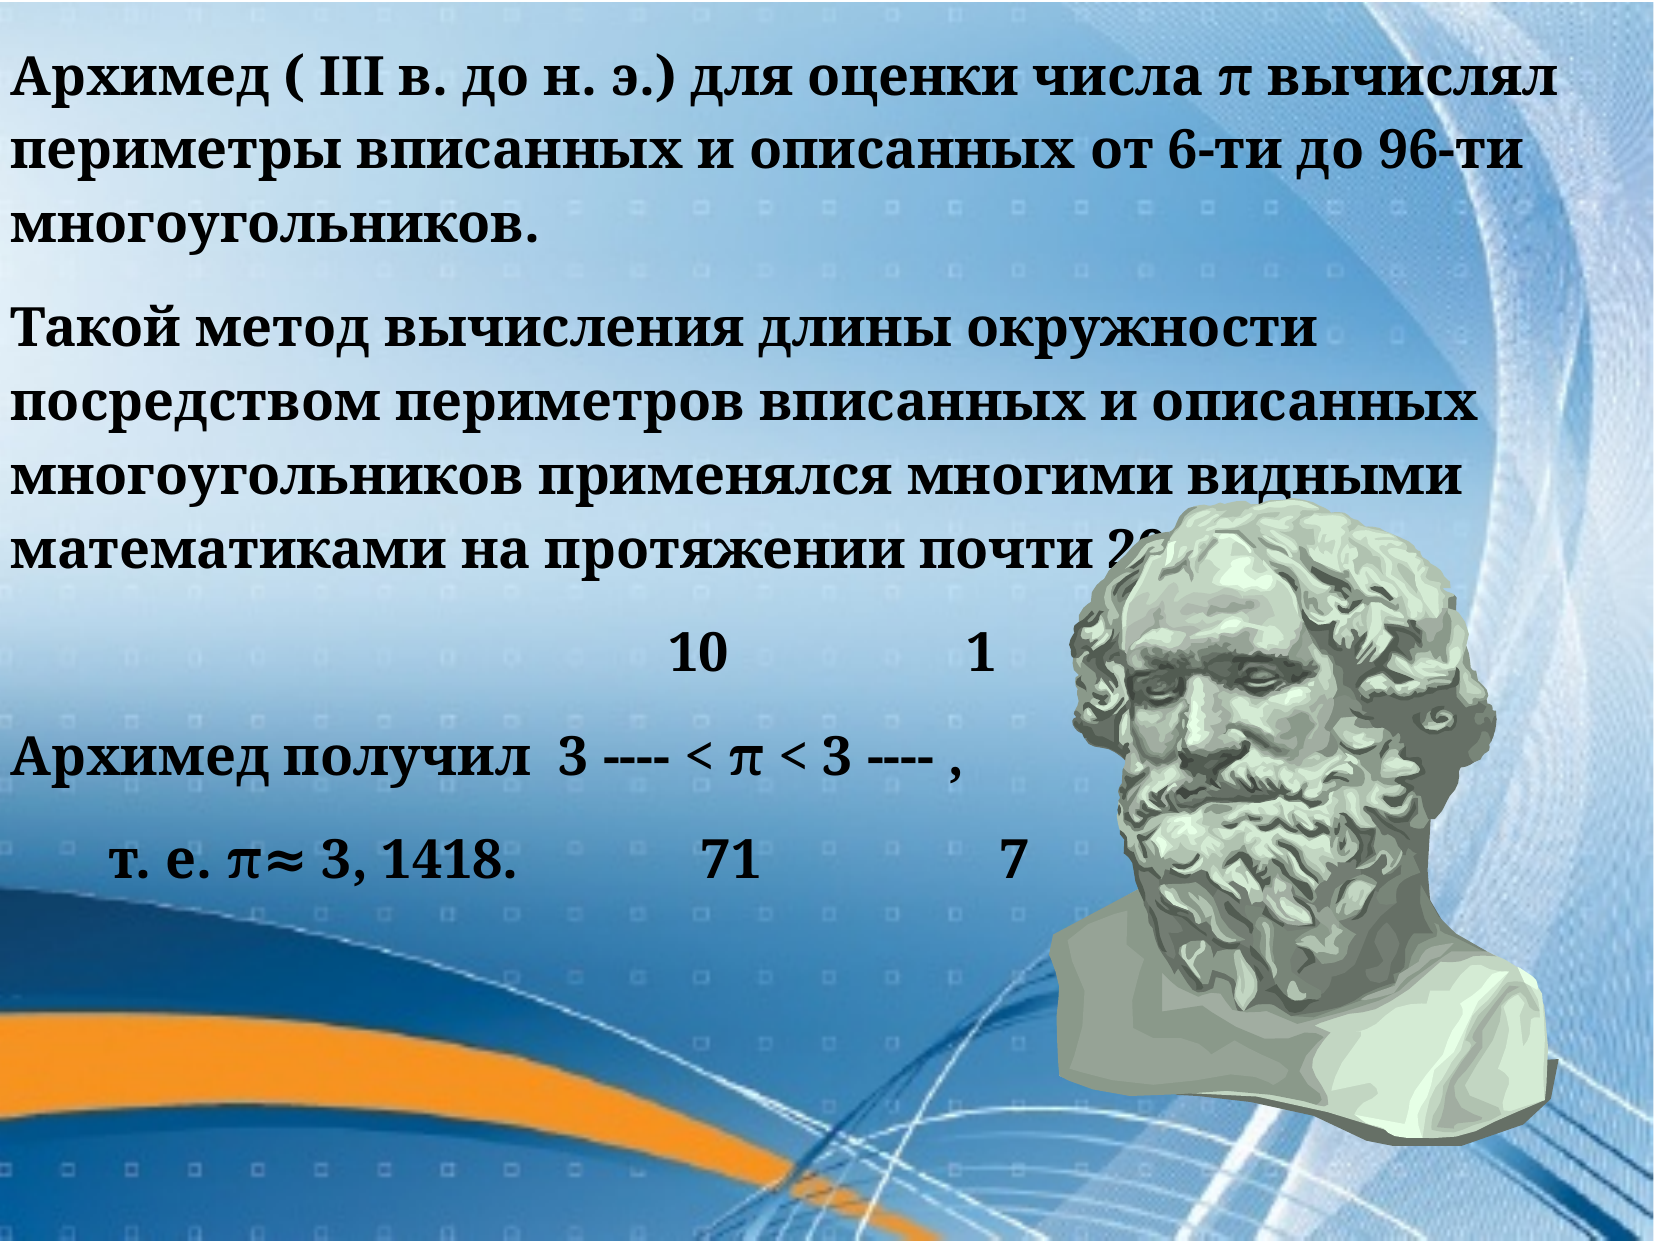

Архимед ( III в. до н. э.) для оценки числа π вычислял периметры вписанных и описанных от 6-ти до 96-ти многоугольников.
Такой метод вычисления длины окружности посредством периметров вписанных и описанных многоугольников применялся многими видными математиками на протяжении почти 2000 лет.
 10 1
Архимед получил 3 ---- < π < 3 ---- ,
 т. е. π≈ 3, 1418. 71 7
#